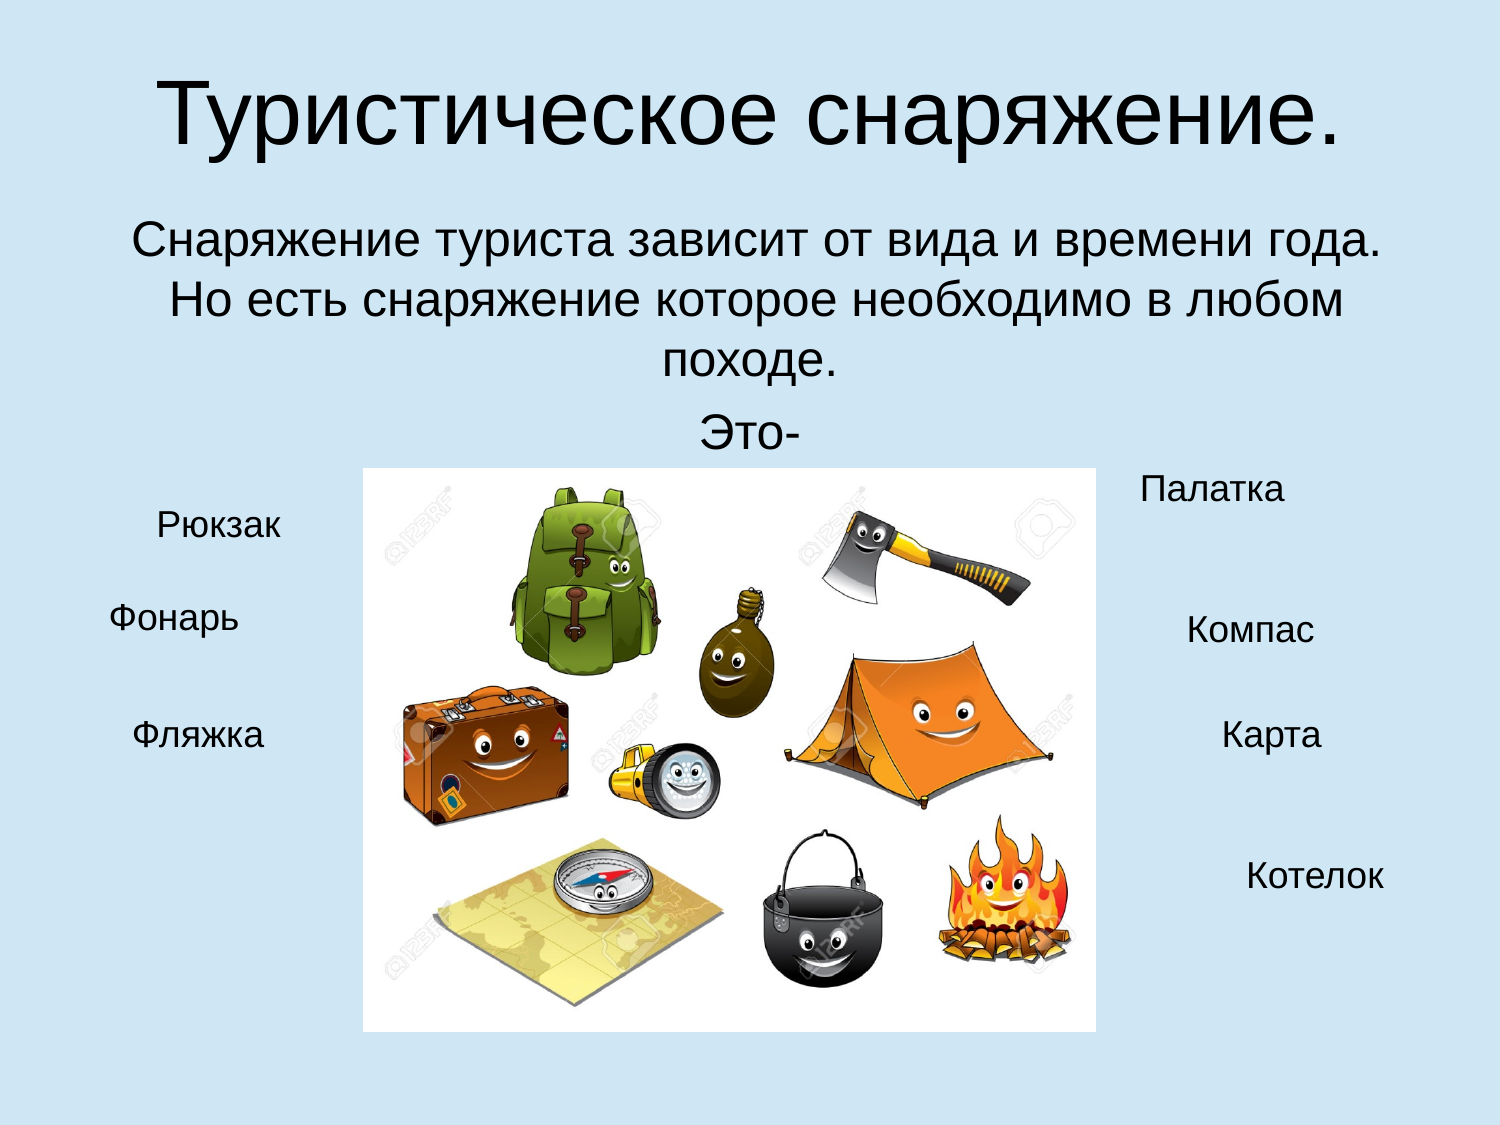

# Туристическое снаряжение.
Снаряжение туриста зависит от вида и времени года. Но есть снаряжение которое необходимо в любом походе.
Это-
Палатка
Рюкзак
Фонарь
Компас
Фляжка
Карта
Котелок